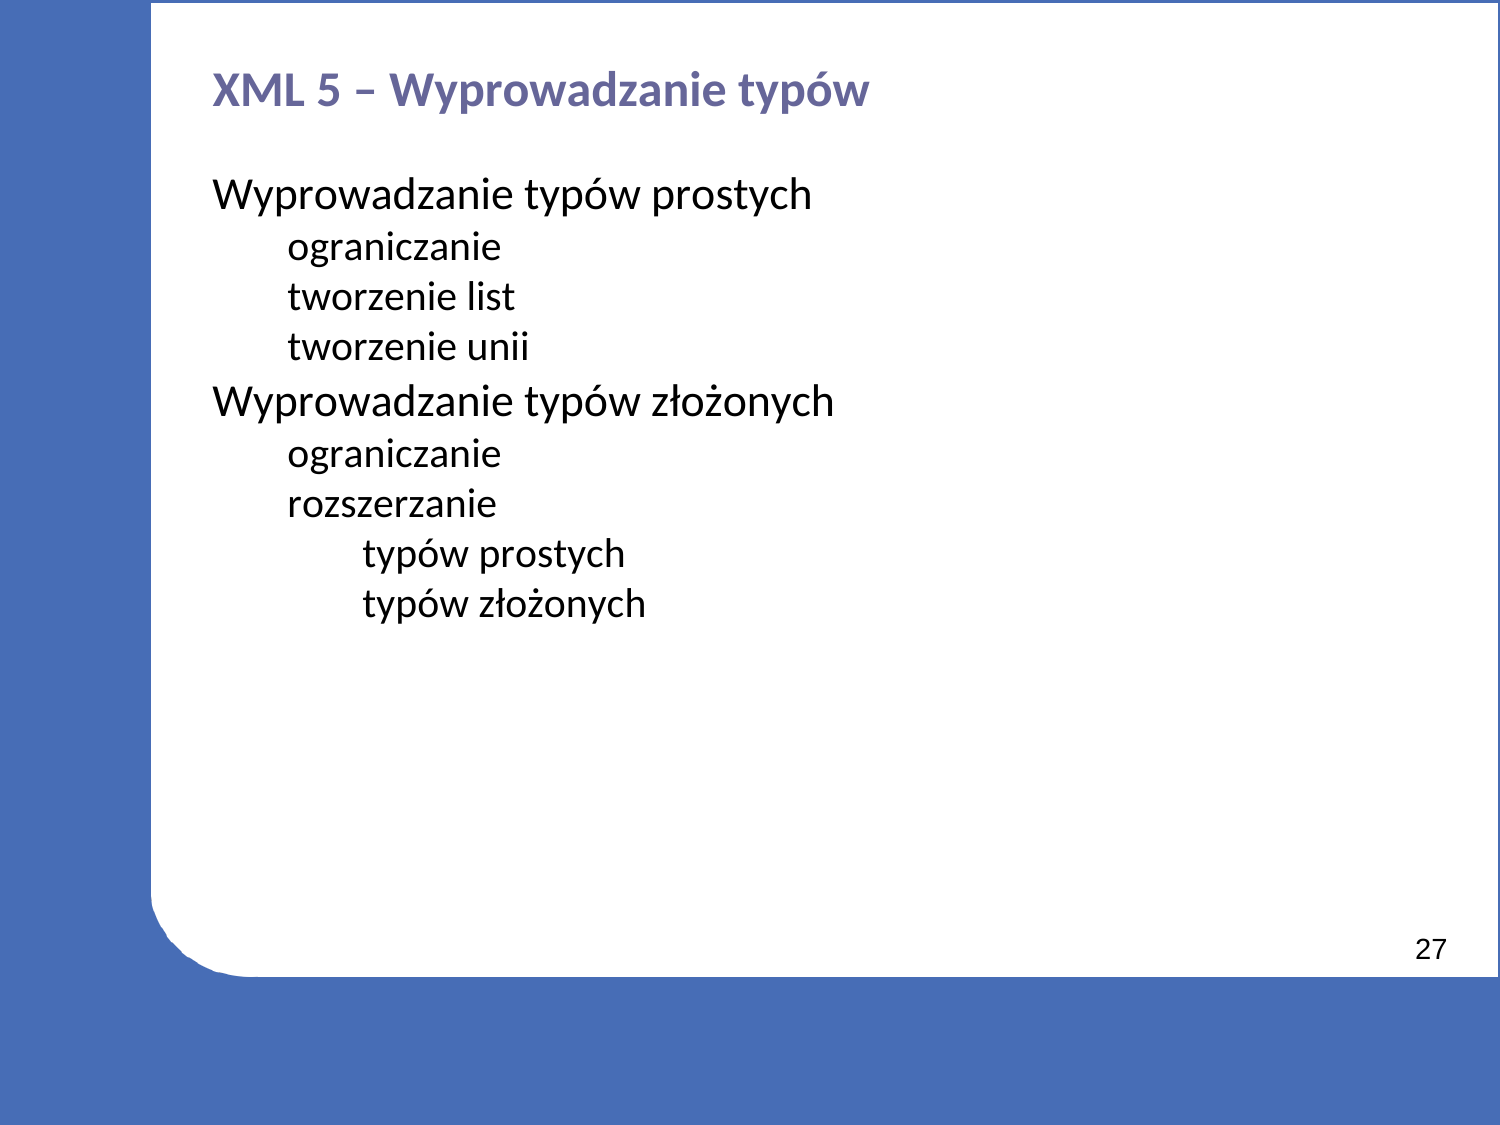

# XML 5 – Wyprowadzanie typów
Wyprowadzanie typów prostych
ograniczanie
tworzenie list
tworzenie unii
Wyprowadzanie typów złożonych
ograniczanie
rozszerzanie
typów prostych
typów złożonych
27